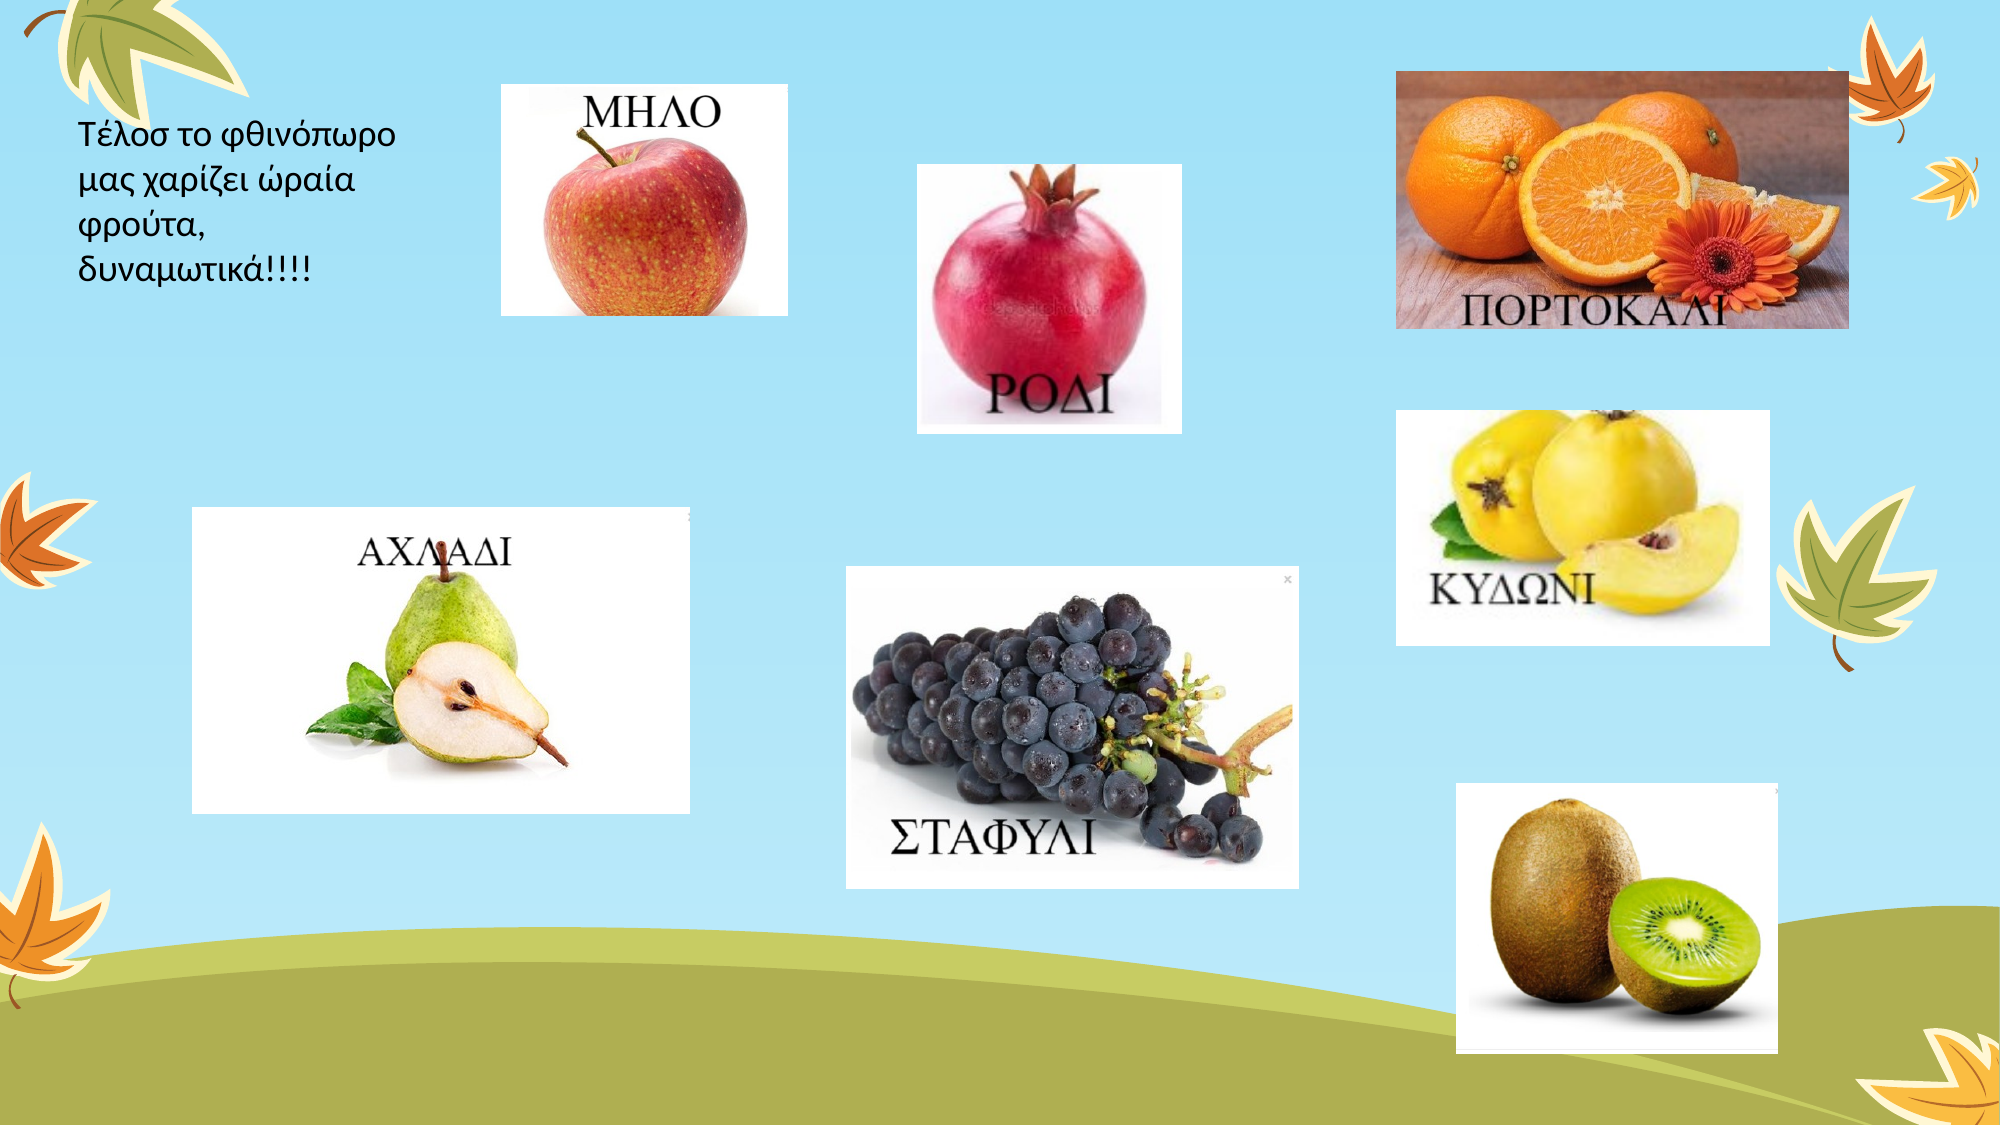

Τέλοσ το φθινόπωρο μας χαρίζει ώραία φρούτα, δυναμωτικά!!!!